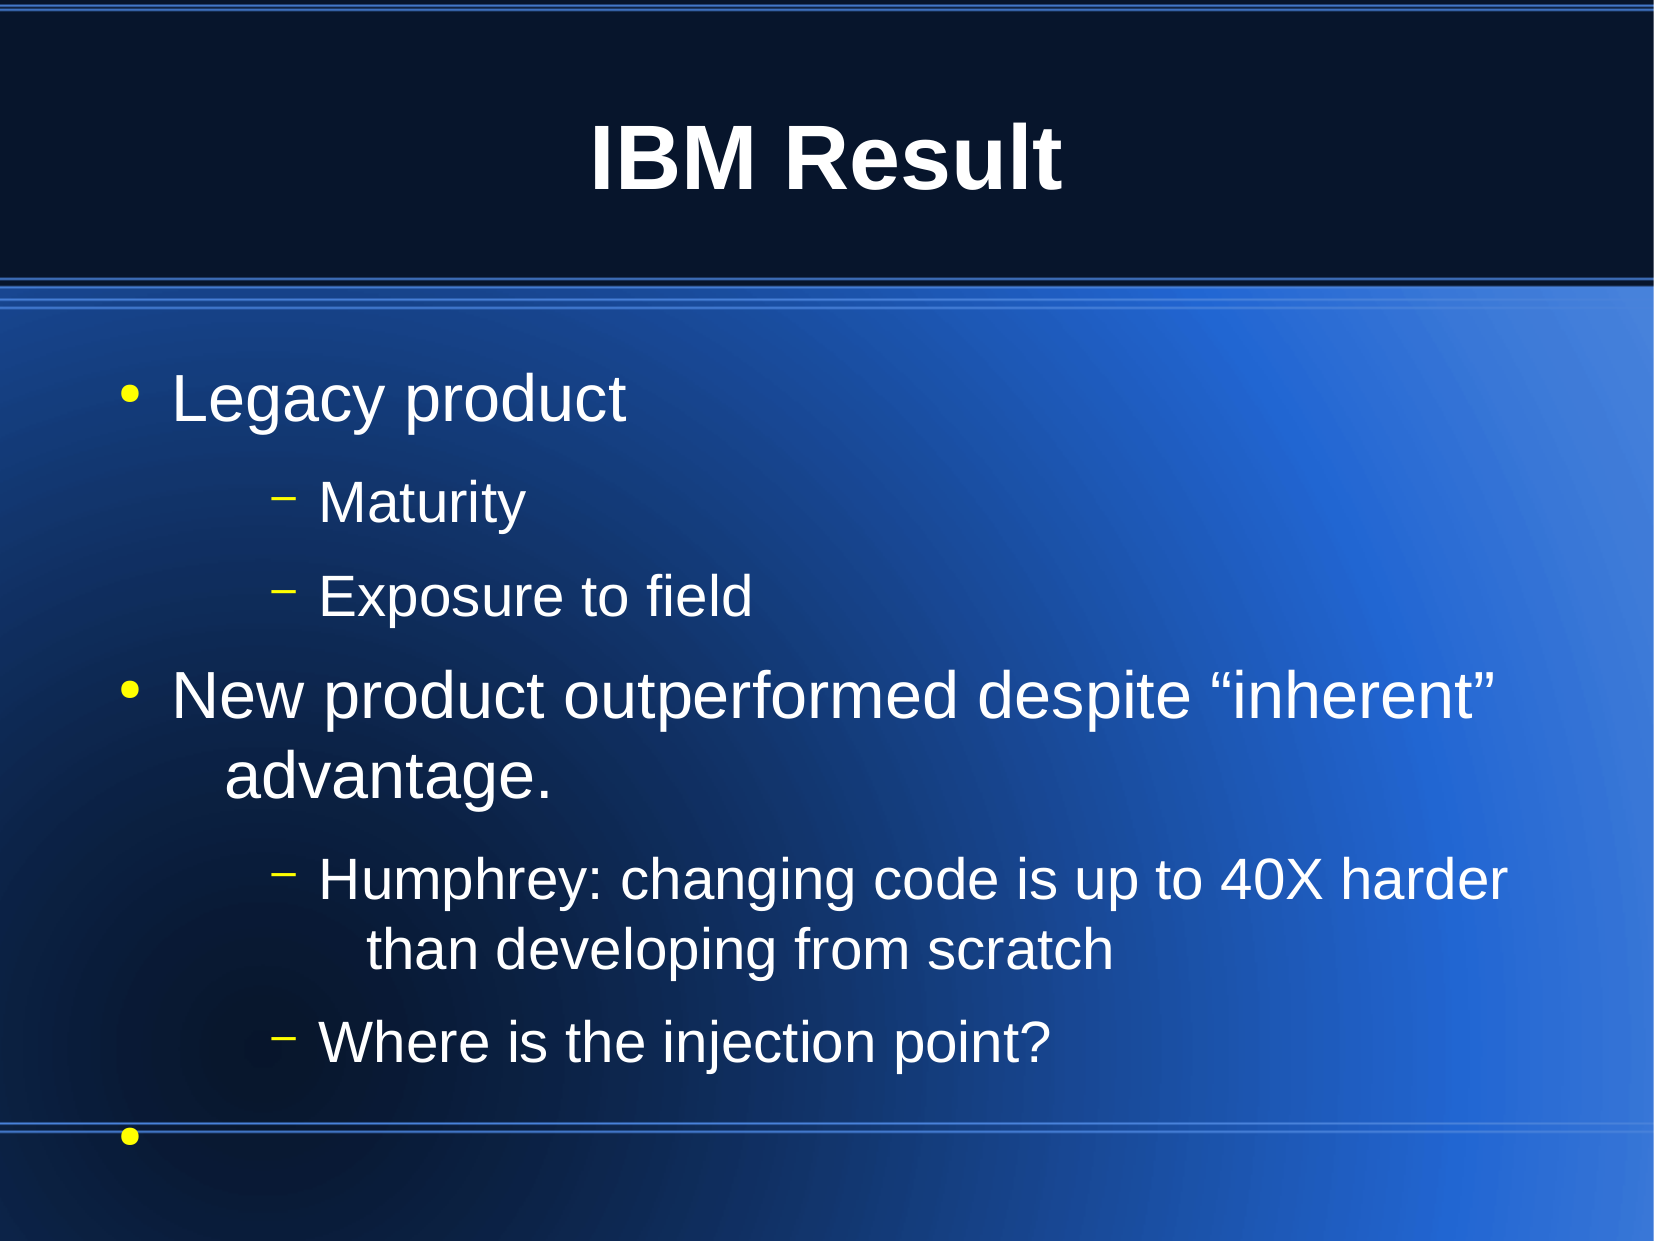

# IBM Result
Legacy product
Maturity
Exposure to field
New product outperformed despite “inherent” advantage.
Humphrey: changing code is up to 40X harder than developing from scratch
Where is the injection point?